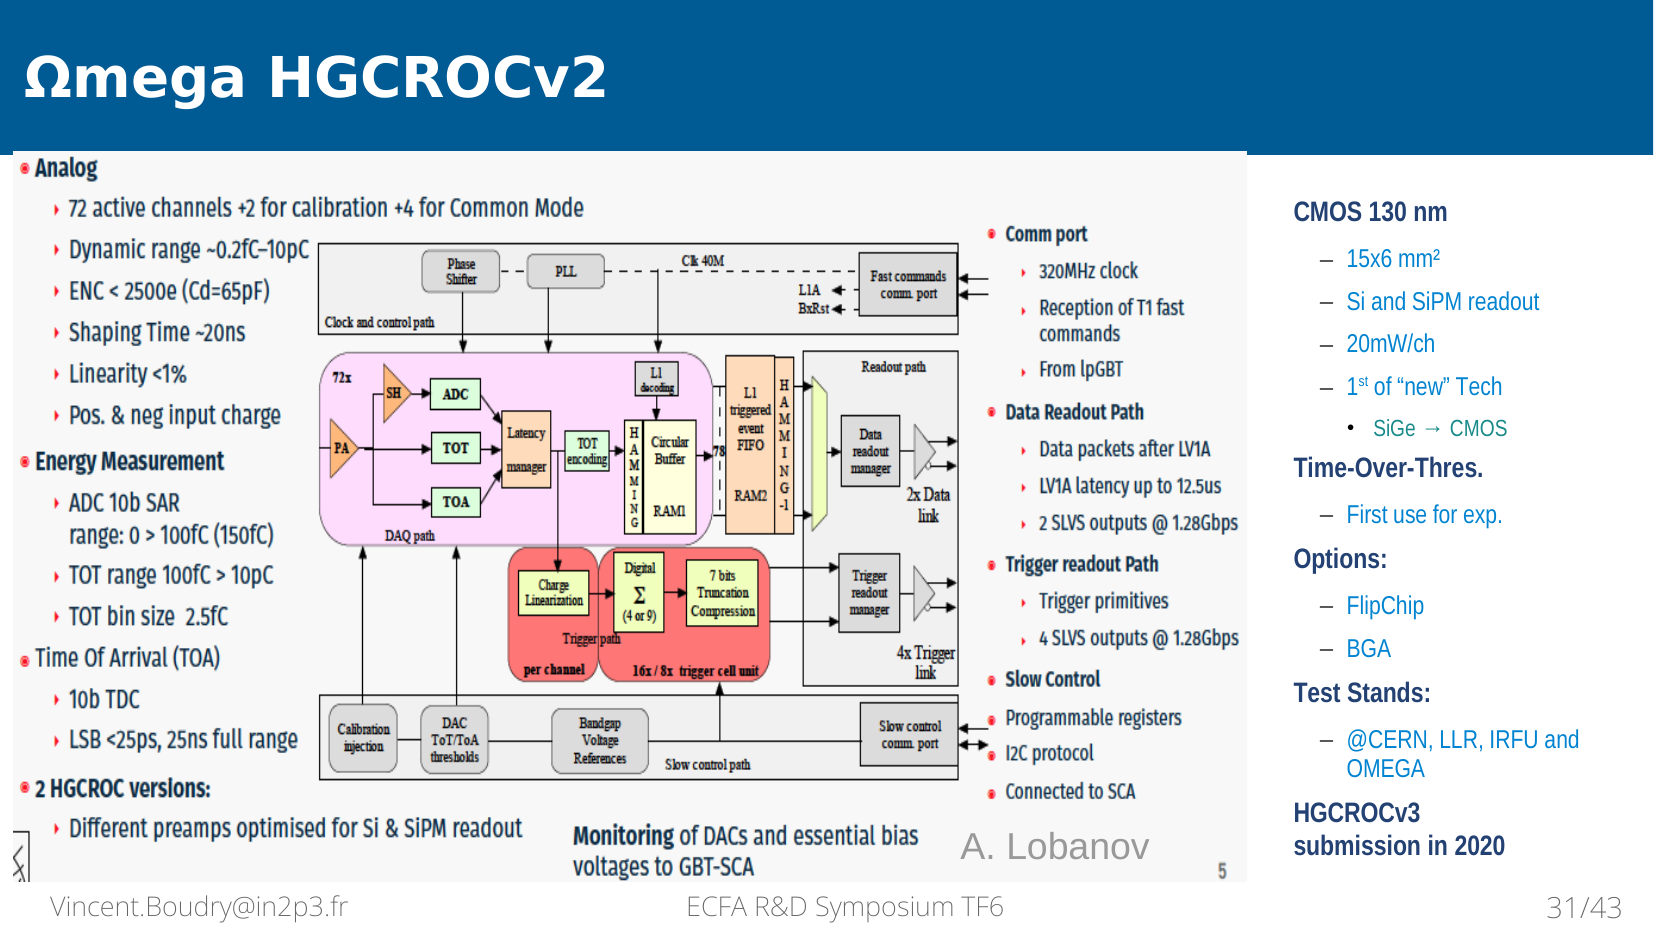

# Ωmega HGCROCv2
A. Lobanov
CMOS 130 nm
15x6 mm²
Si and SiPM readout
20mW/ch
1st of “new” Tech
SiGe → CMOS
Time-Over-Thres.
First use for exp.
Options:
FlipChip
BGA
Test Stands:
@CERN, LLR, IRFU and OMEGA
HGCROCv3
submission in 2020
Vincent.Boudry@in2p3.fr
ECFA R&D Symposium TF6
31